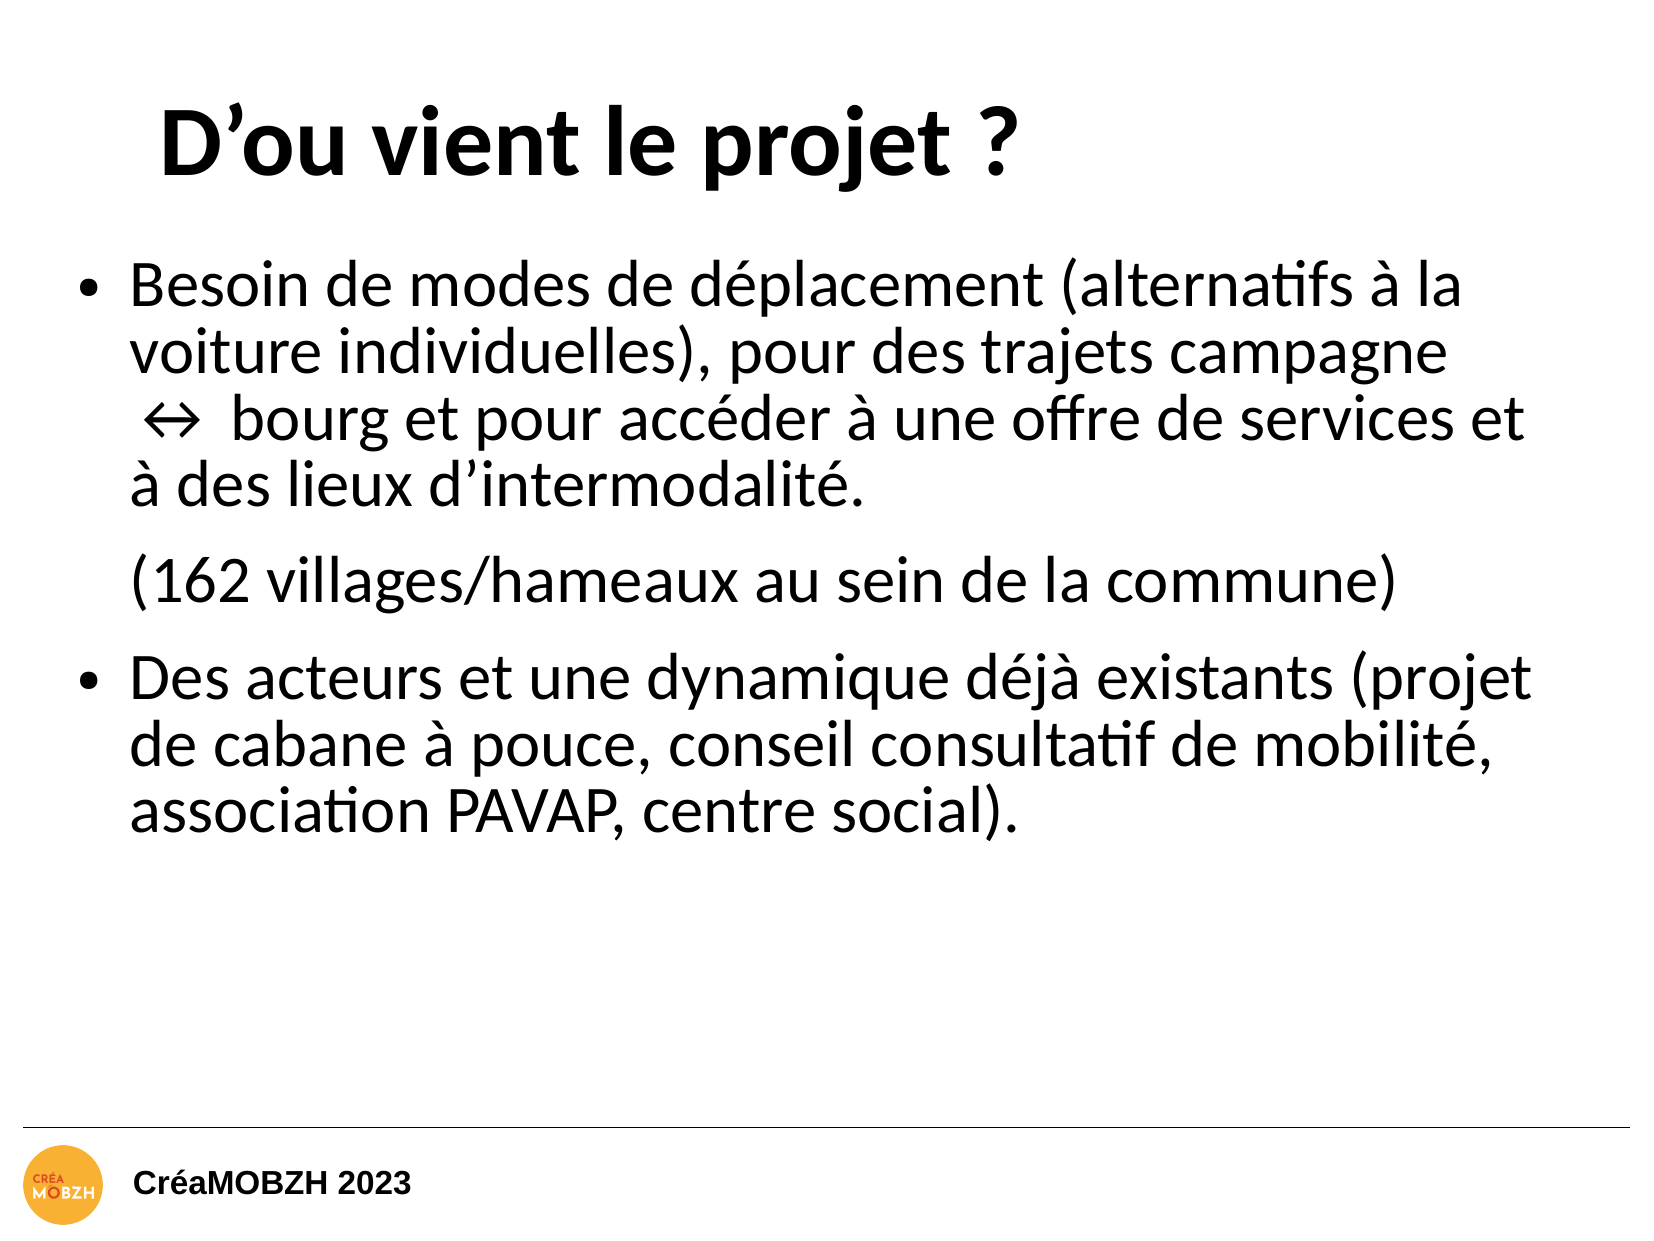

# D’ou vient le projet ?
Besoin de modes de déplacement (alternatifs à la voiture individuelles), pour des trajets campagne ↔ bourg et pour accéder à une offre de services et à des lieux d’intermodalité.
(162 villages/hameaux au sein de la commune)
Des acteurs et une dynamique déjà existants (projet de cabane à pouce, conseil consultatif de mobilité, association PAVAP, centre social).
CréaMOBZH 2023